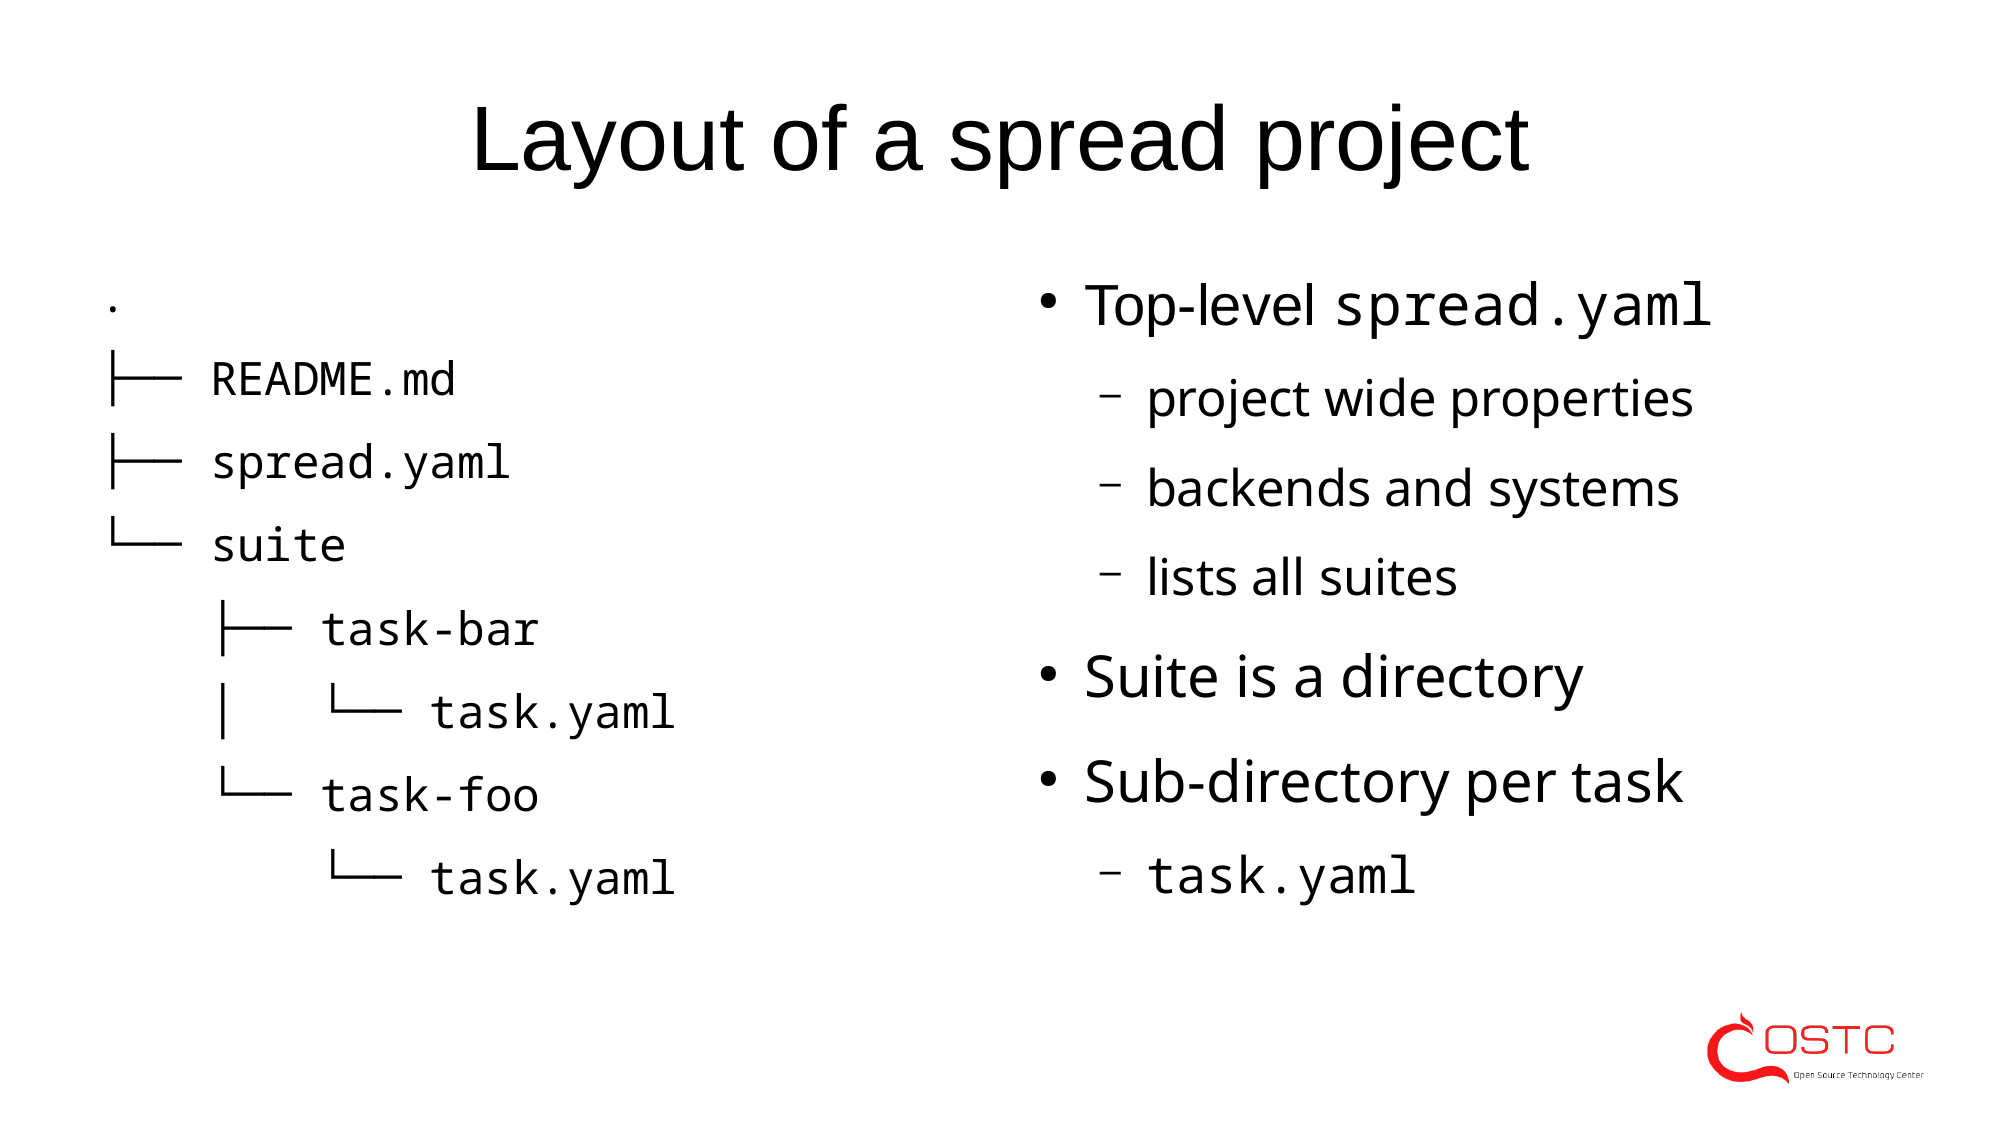

# Layout of a spread project
.
├── README.md
├── spread.yaml
└── suite
 ├── task-bar
 │   └── task.yaml
 └── task-foo
 └── task.yaml
Top-level spread.yaml
project wide properties
backends and systems
lists all suites
Suite is a directory
Sub-directory per task
task.yaml